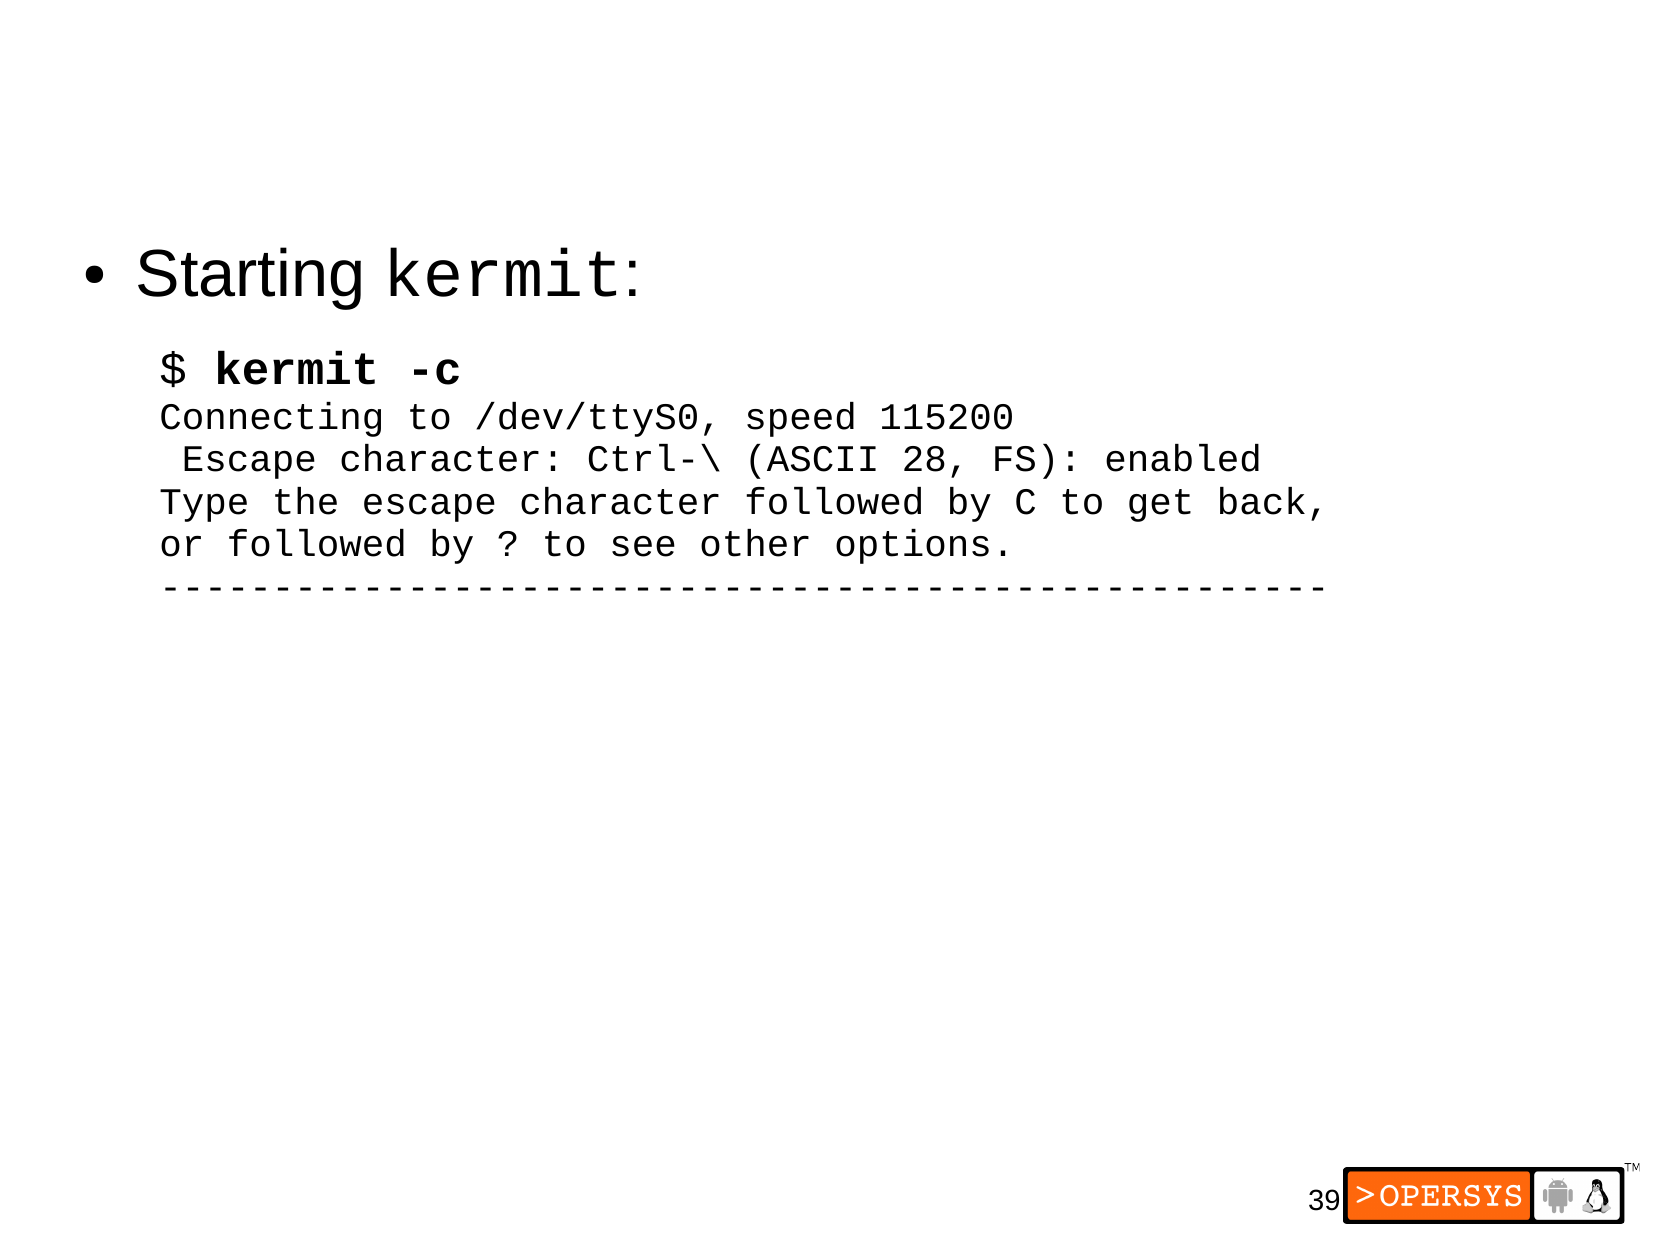

# Starting kermit:
$ kermit -c
Connecting to /dev/ttyS0, speed 115200
 Escape character: Ctrl-\ (ASCII 28, FS): enabled
Type the escape character followed by C to get back,
or followed by ? to see other options.
----------------------------------------------------